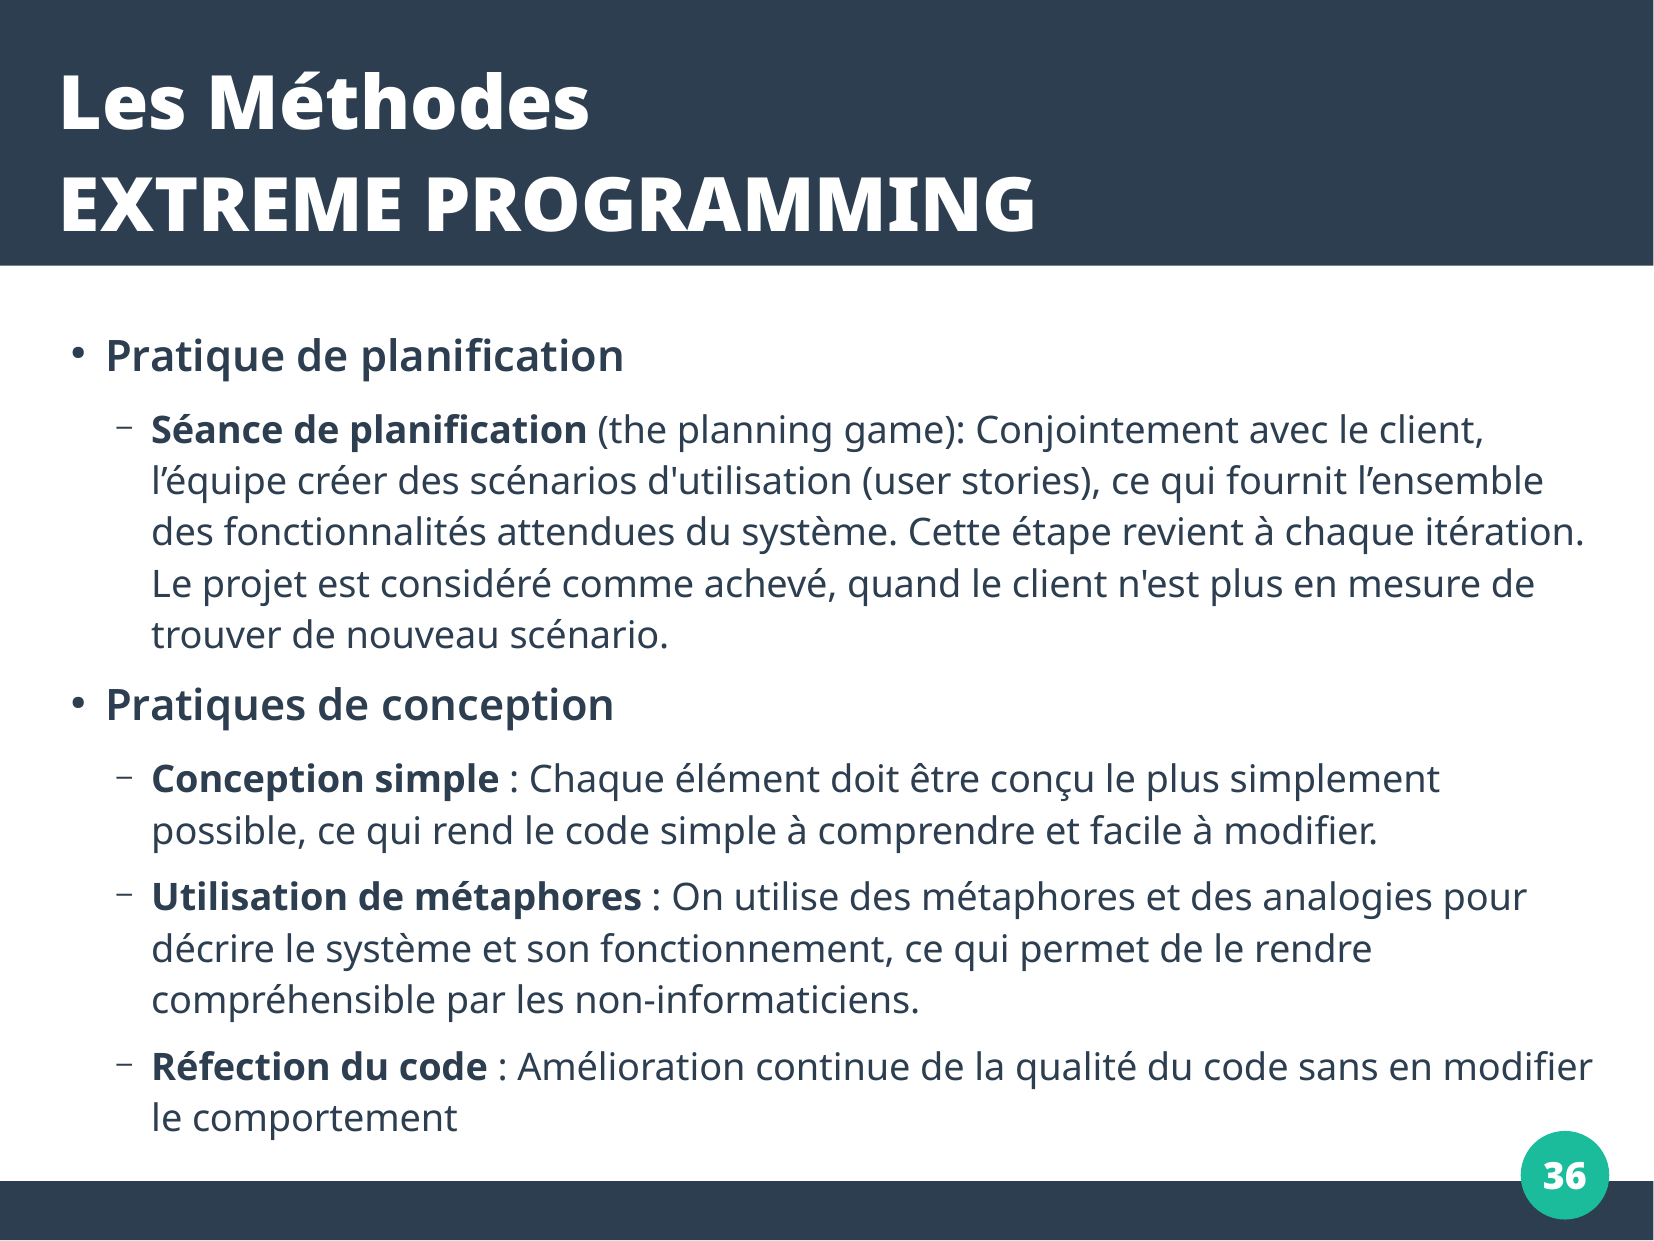

# Les Méthodes EXTREME PROGRAMMING
Pratique de planification
Séance de planification (the planning game): Conjointement avec le client, l’équipe créer des scénarios d'utilisation (user stories), ce qui fournit l’ensemble des fonctionnalités attendues du système. Cette étape revient à chaque itération. Le projet est considéré comme achevé, quand le client n'est plus en mesure de trouver de nouveau scénario.
Pratiques de conception
Conception simple : Chaque élément doit être conçu le plus simplement possible, ce qui rend le code simple à comprendre et facile à modifier.
Utilisation de métaphores : On utilise des métaphores et des analogies pour décrire le système et son fonctionnement, ce qui permet de le rendre compréhensible par les non-informaticiens.
Réfection du code : Amélioration continue de la qualité du code sans en modifier le comportement
36